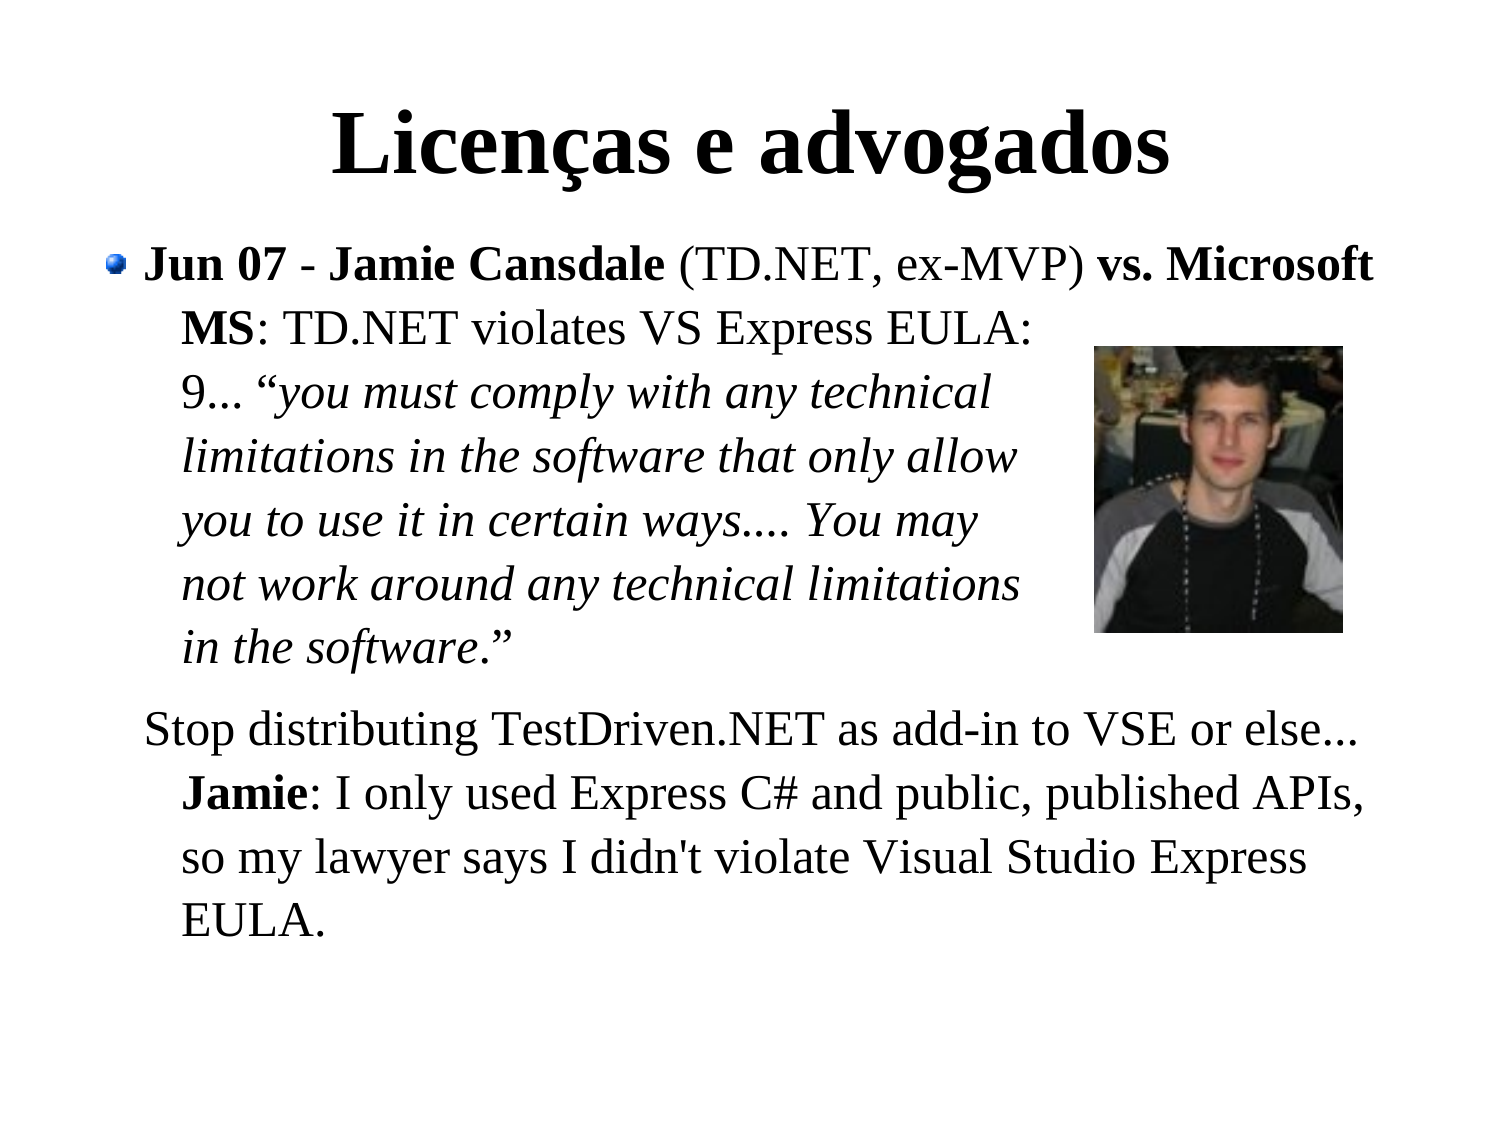

# Licenças e advogados
Jun 07 - Jamie Cansdale (TD.NET, ex-MVP) vs. Microsoft
MS: TD.NET violates VS Express EULA:
9... “you must comply with any technical
limitations in the software that only allow
you to use it in certain ways.... You may
not work around any technical limitations
in the software.”
Stop distributing TestDriven.NET as add-in to VSE or else...
Jamie: I only used Express C# and public, published APIs, so my lawyer says I didn't violate Visual Studio Express EULA.